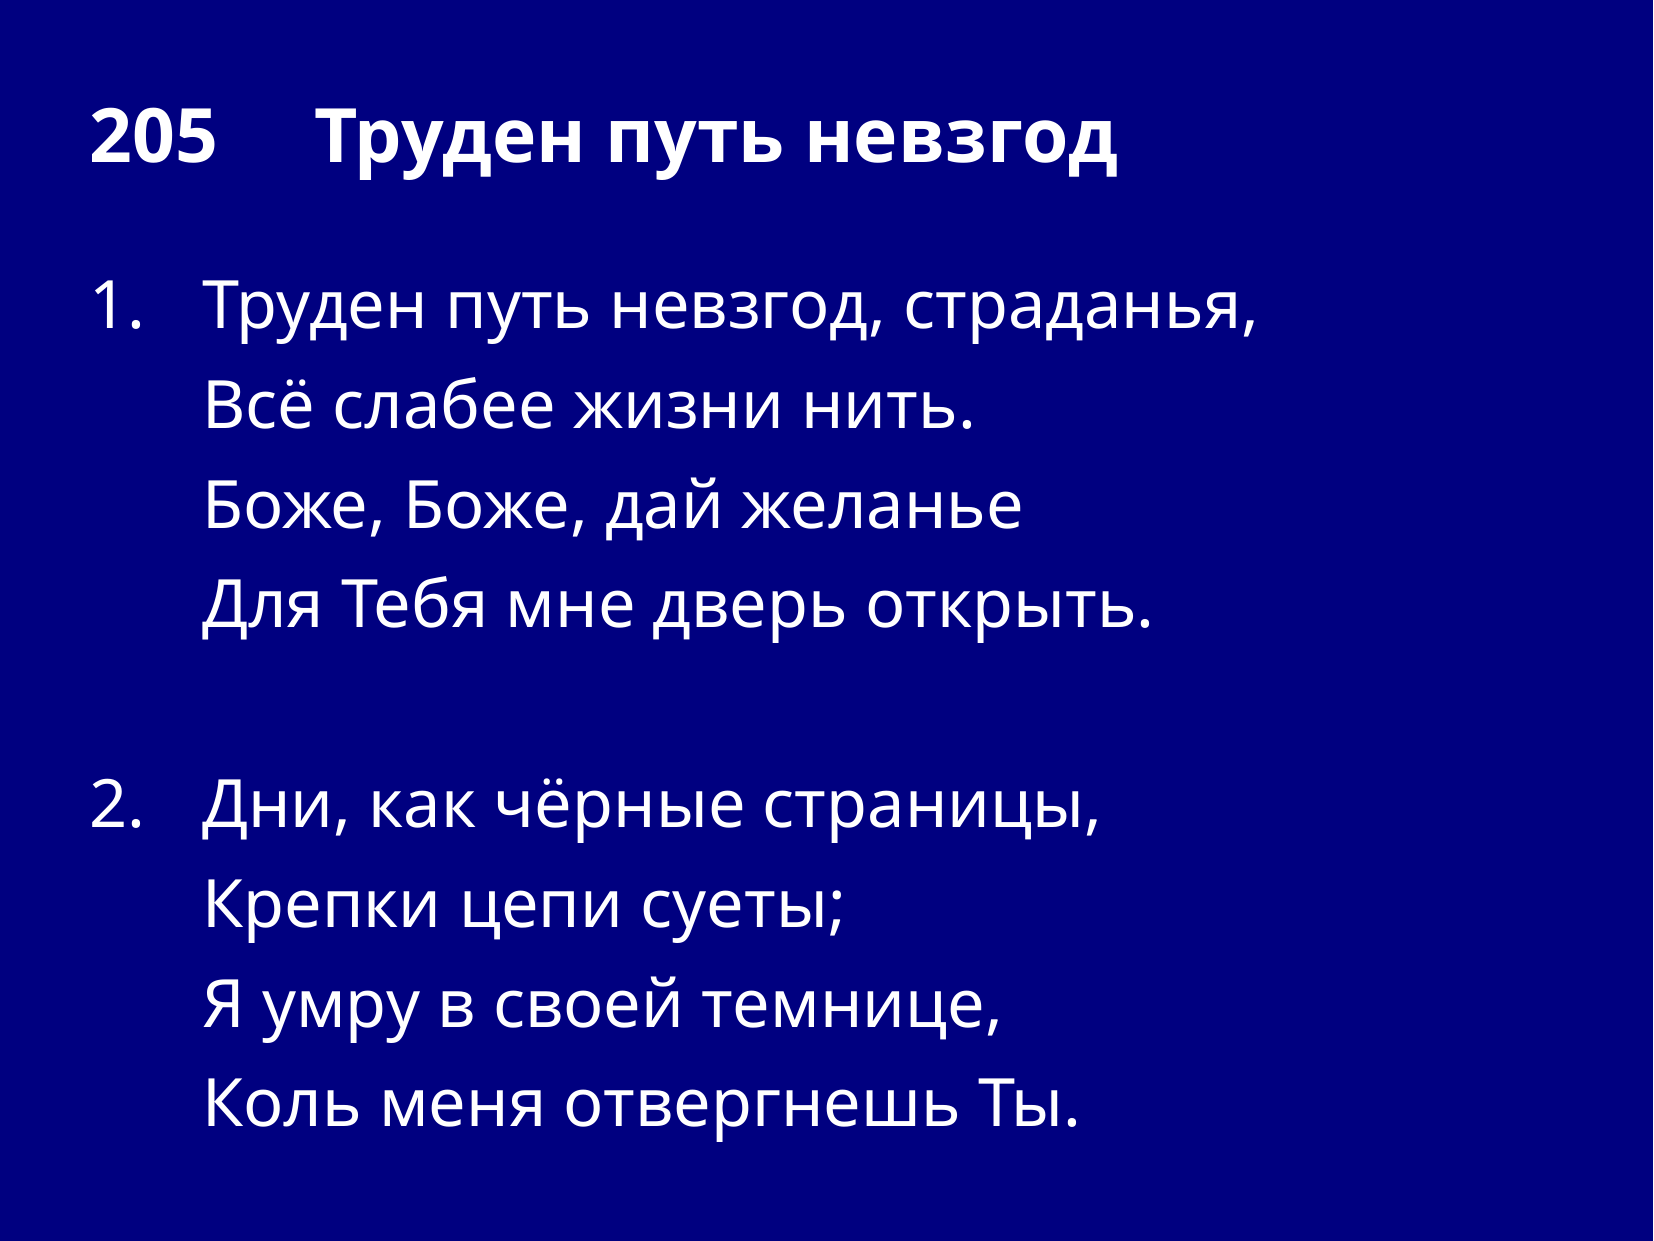

205	Труден путь невзгод
1.	Труден путь невзгод, страданья,
	Всё слабее жизни нить.
	Боже, Боже, дай желанье
	Для Тебя мне дверь открыть.
2.	Дни, как чёрные страницы,
	Крепки цепи суеты;
	Я умру в своей темнице,
	Коль меня отвергнешь Ты.